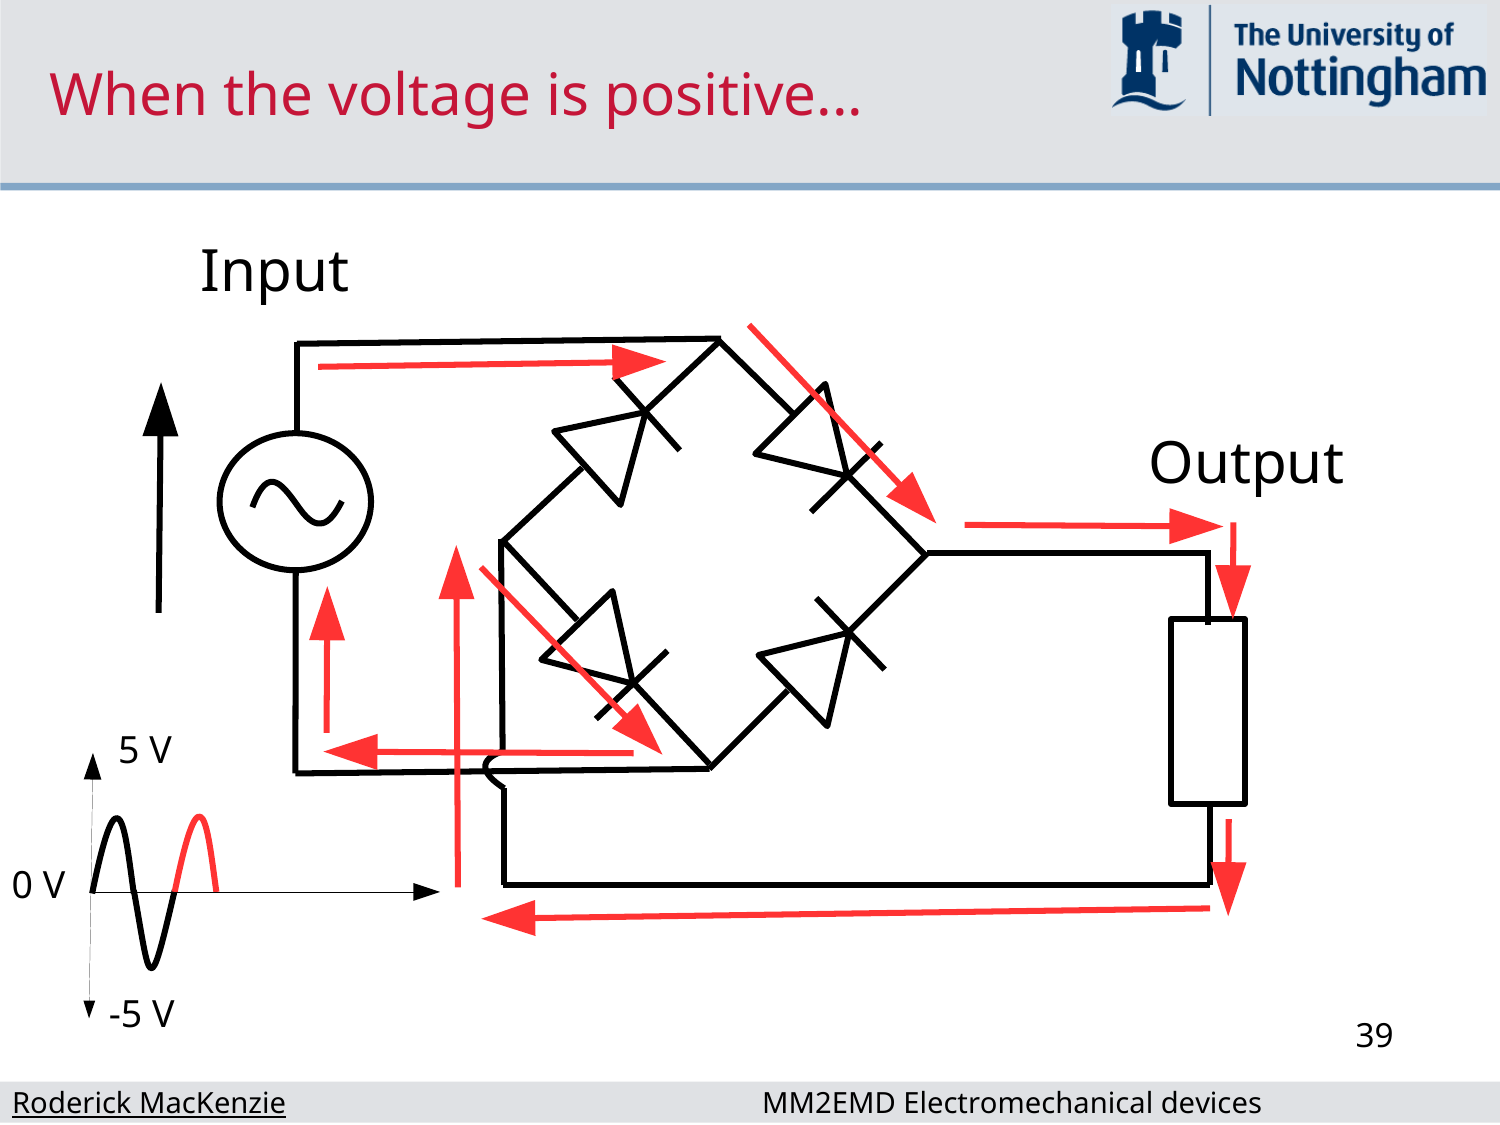

When the voltage is positive...
Input
Output
5 V
0 V
-5 V